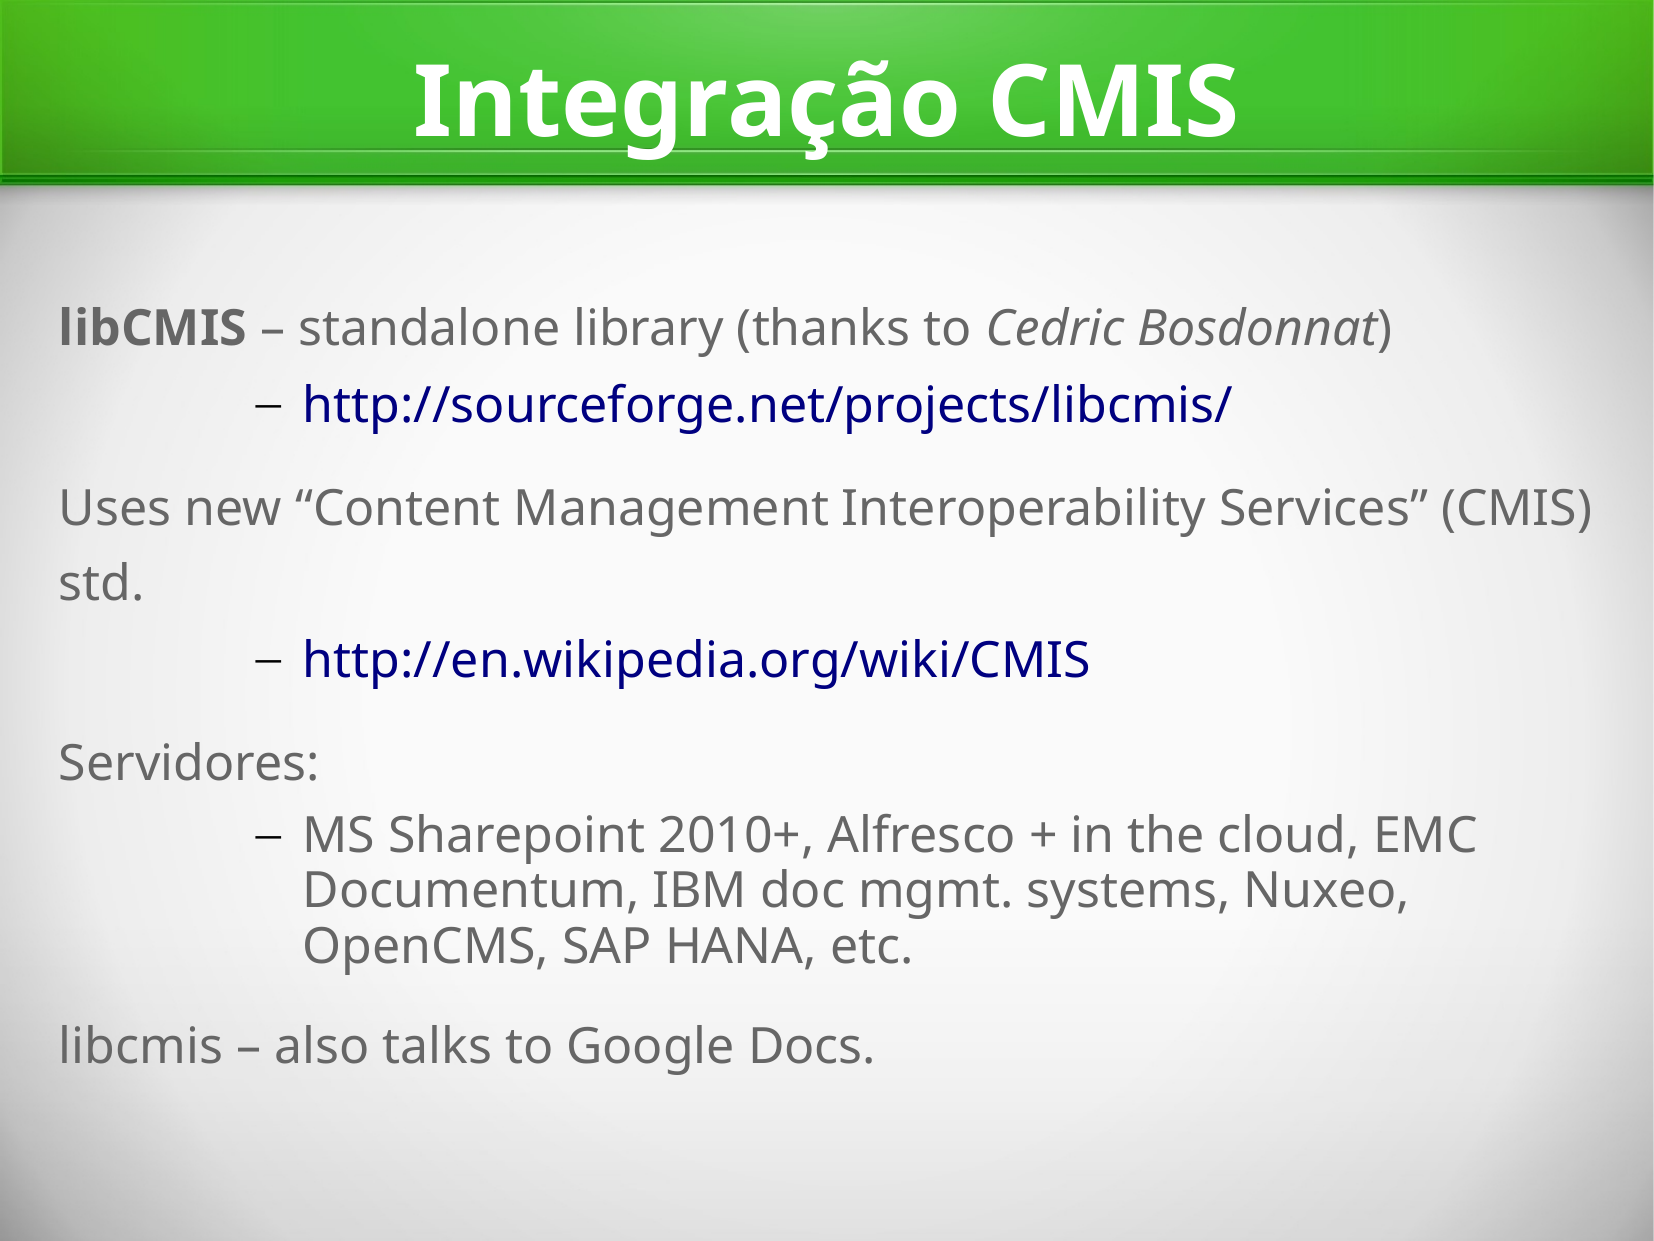

# Integração CMIS
libCMIS – standalone library (thanks to Cedric Bosdonnat)
http://sourceforge.net/projects/libcmis/
Uses new “Content Management Interoperability Services” (CMIS) std.
http://en.wikipedia.org/wiki/CMIS
Servidores:
MS Sharepoint 2010+, Alfresco + in the cloud, EMC Documentum, IBM doc mgmt. systems, Nuxeo, OpenCMS, SAP HANA, etc.
libcmis – also talks to Google Docs.